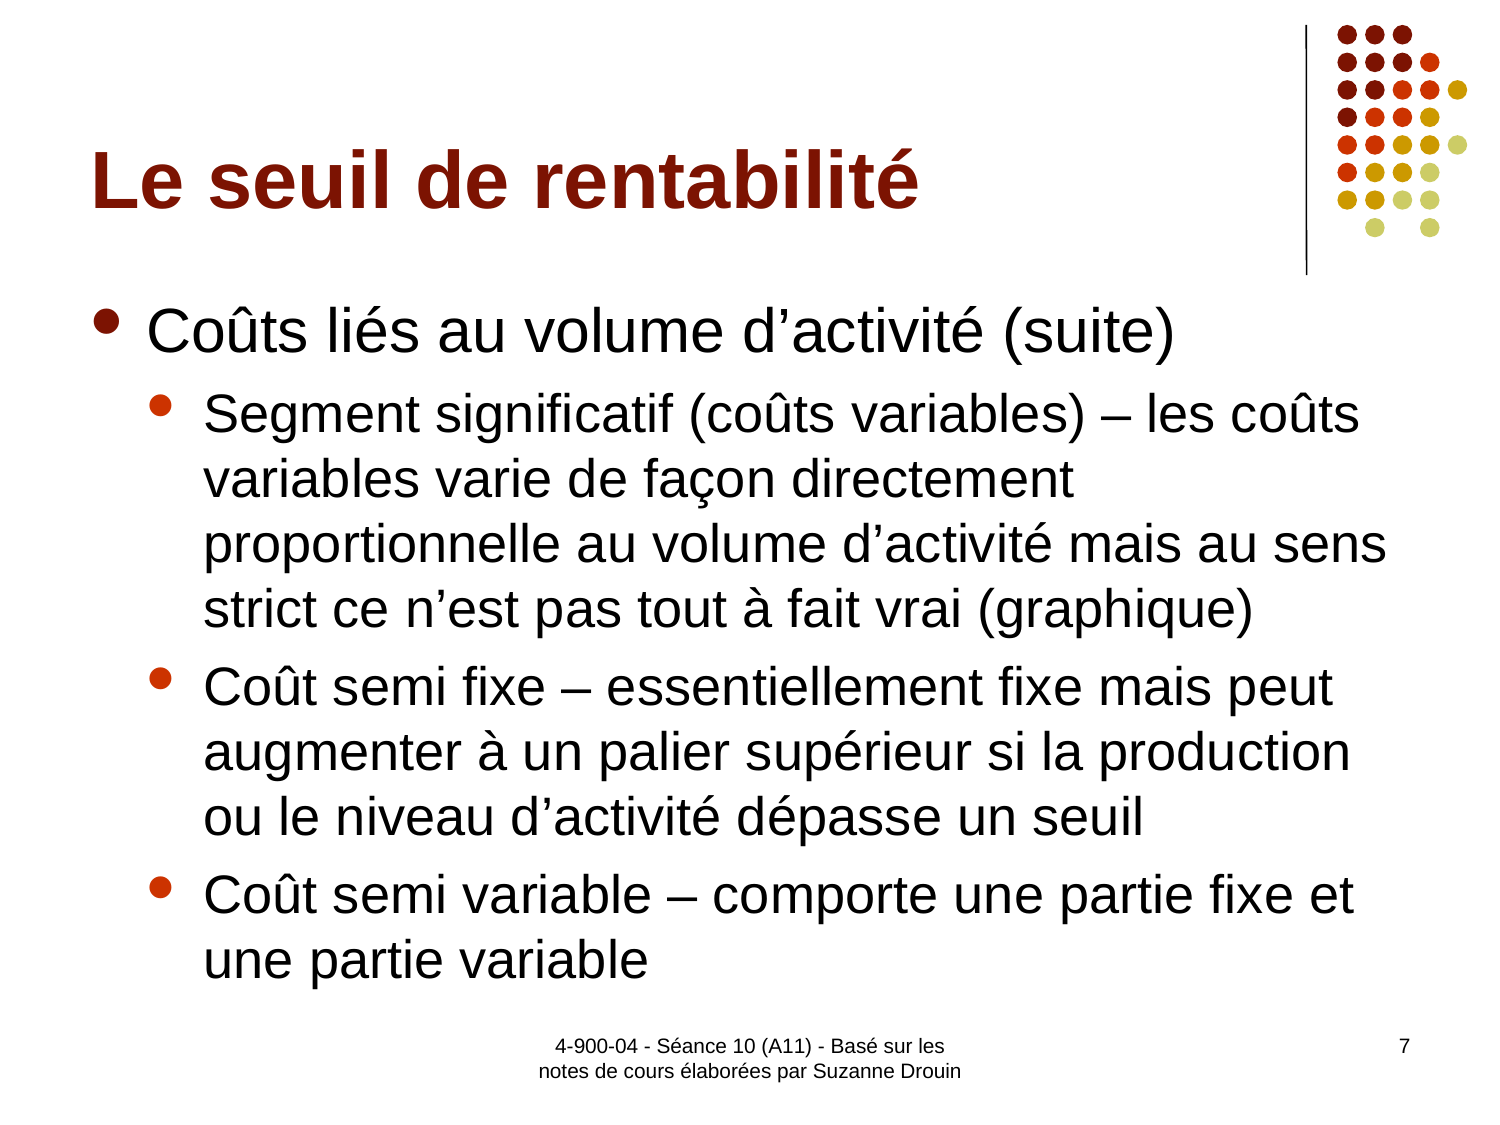

Le seuil de rentabilité
Coûts liés au volume d’activité (suite)
Segment significatif (coûts variables) – les coûts variables varie de façon directement proportionnelle au volume d’activité mais au sens strict ce n’est pas tout à fait vrai (graphique)
Coût semi fixe – essentiellement fixe mais peut augmenter à un palier supérieur si la production ou le niveau d’activité dépasse un seuil
Coût semi variable – comporte une partie fixe et une partie variable
4-900-04 - Séance 10 (A11) - Basé sur les notes de cours élaborées par Suzanne Drouin